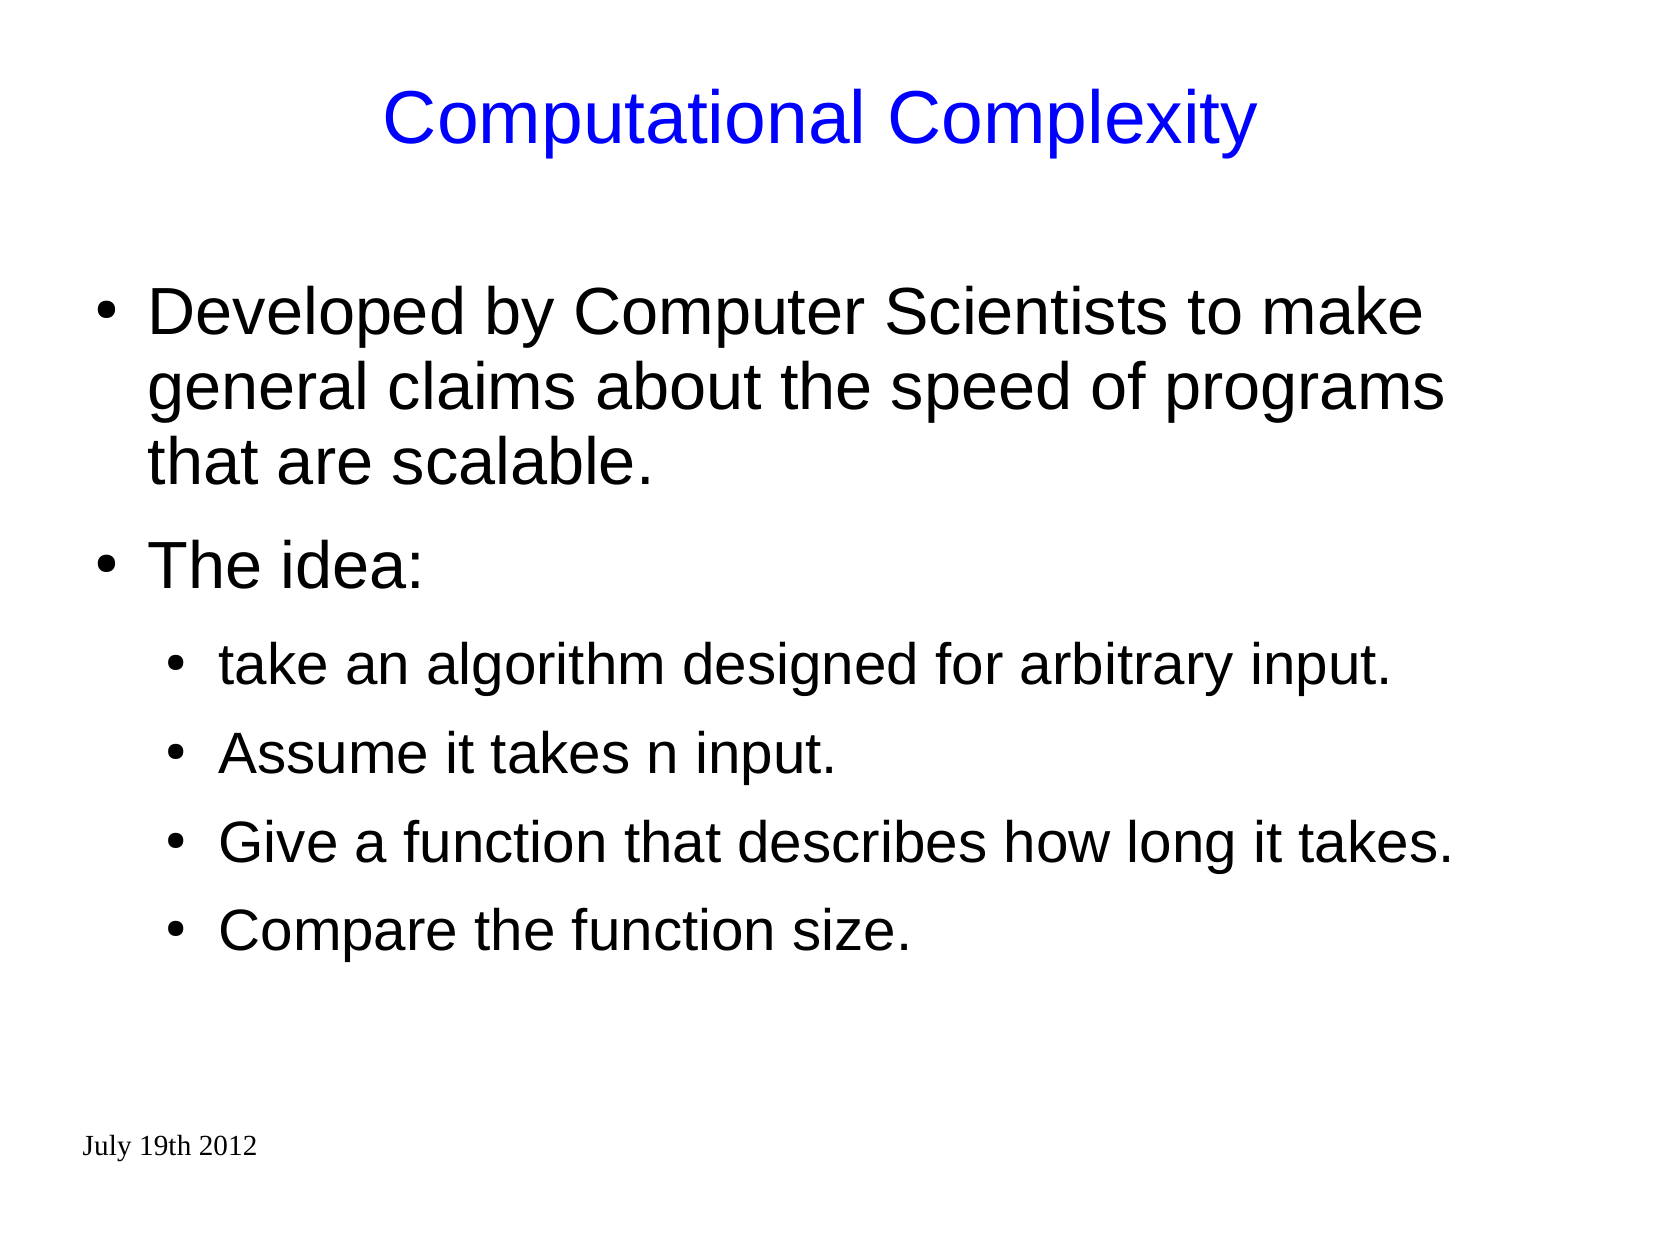

# Computational Complexity
Developed by Computer Scientists to make general claims about the speed of programs that are scalable.
The idea:
take an algorithm designed for arbitrary input.
Assume it takes n input.
Give a function that describes how long it takes.
Compare the function size.
July 19th 2012